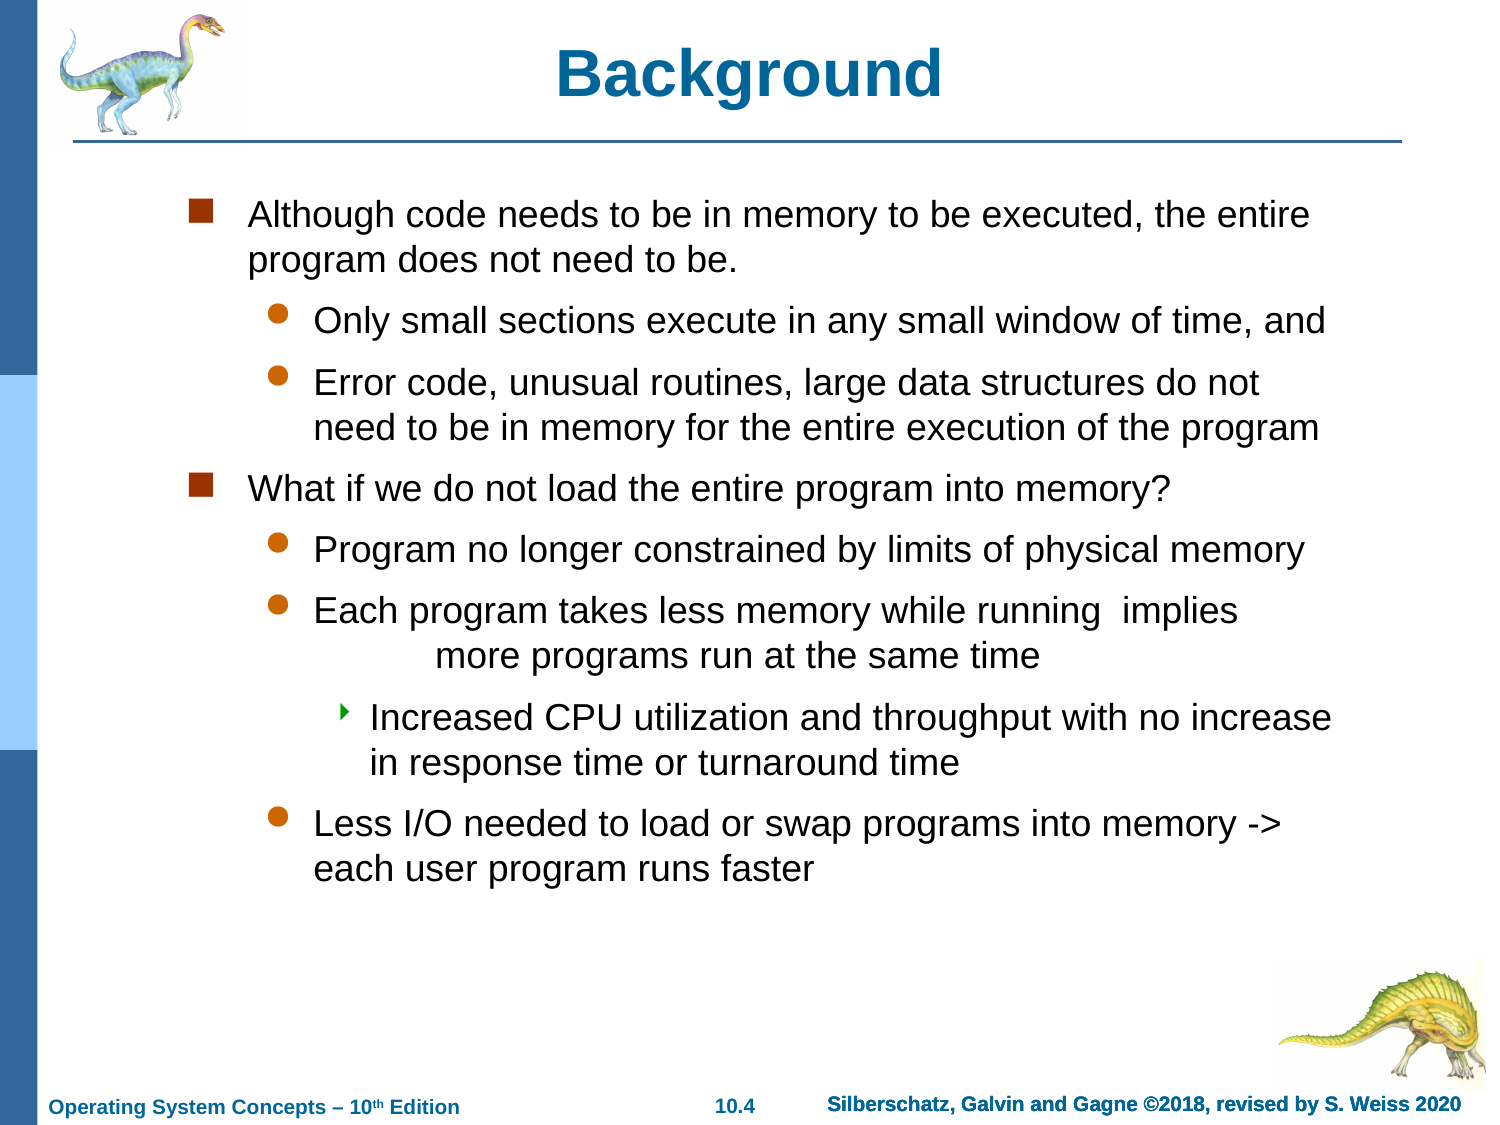

# Background
Although code needs to be in memory to be executed, the entire program does not need to be.
Only small sections execute in any small window of time, and
Error code, unusual routines, large data structures do not need to be in memory for the entire execution of the program
What if we do not load the entire program into memory?
Program no longer constrained by limits of physical memory
Each program takes less memory while running implies 	more programs run at the same time
Increased CPU utilization and throughput with no increase in response time or turnaround time
Less I/O needed to load or swap programs into memory -> each user program runs faster
Silberschatz, Galvin and Gagne ©2018, revised by S. Weiss 2020
Silberschatz, Galvin and Gagne ©2018, revised by S. Weiss 2020